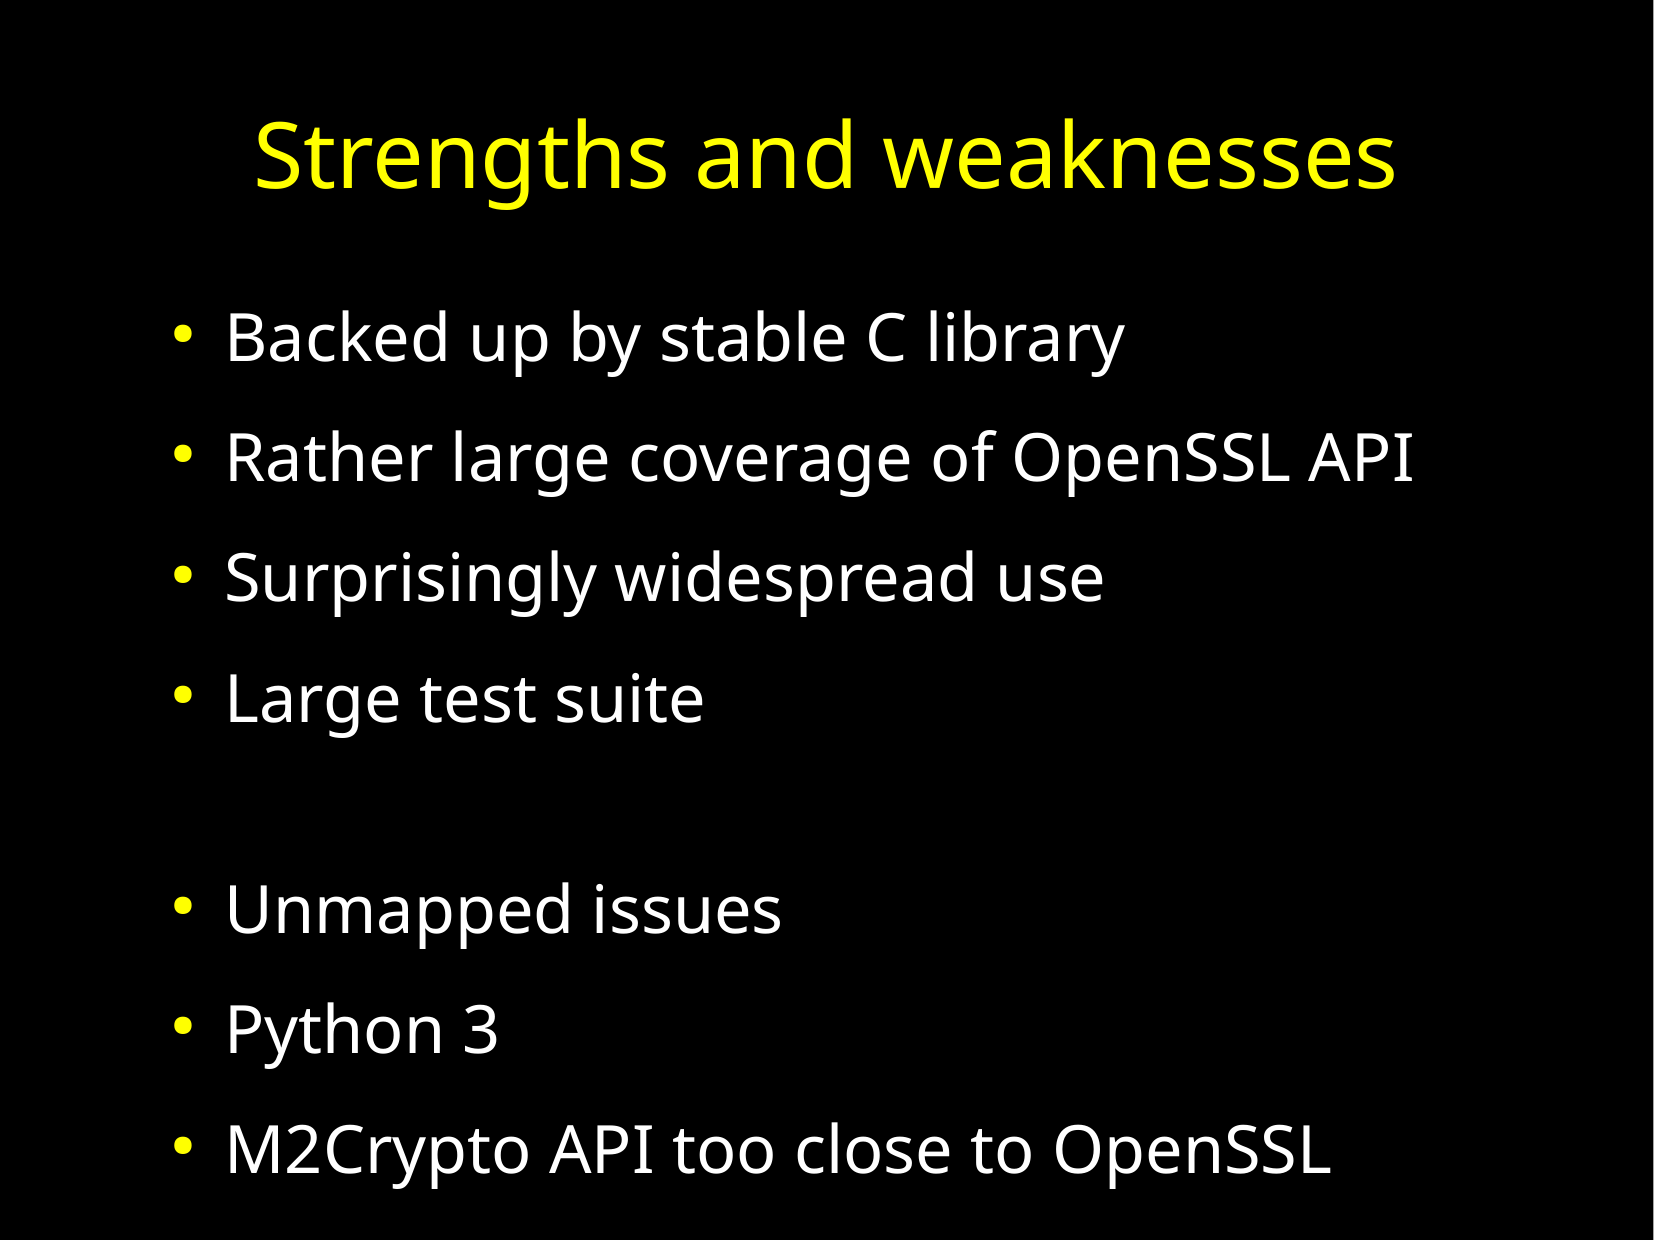

# Strengths and weaknesses
Backed up by stable C library
Rather large coverage of OpenSSL API
Surprisingly widespread use
Large test suite
Unmapped issues
Python 3
M2Crypto API too close to OpenSSL
No support for Mac OS X and Windows